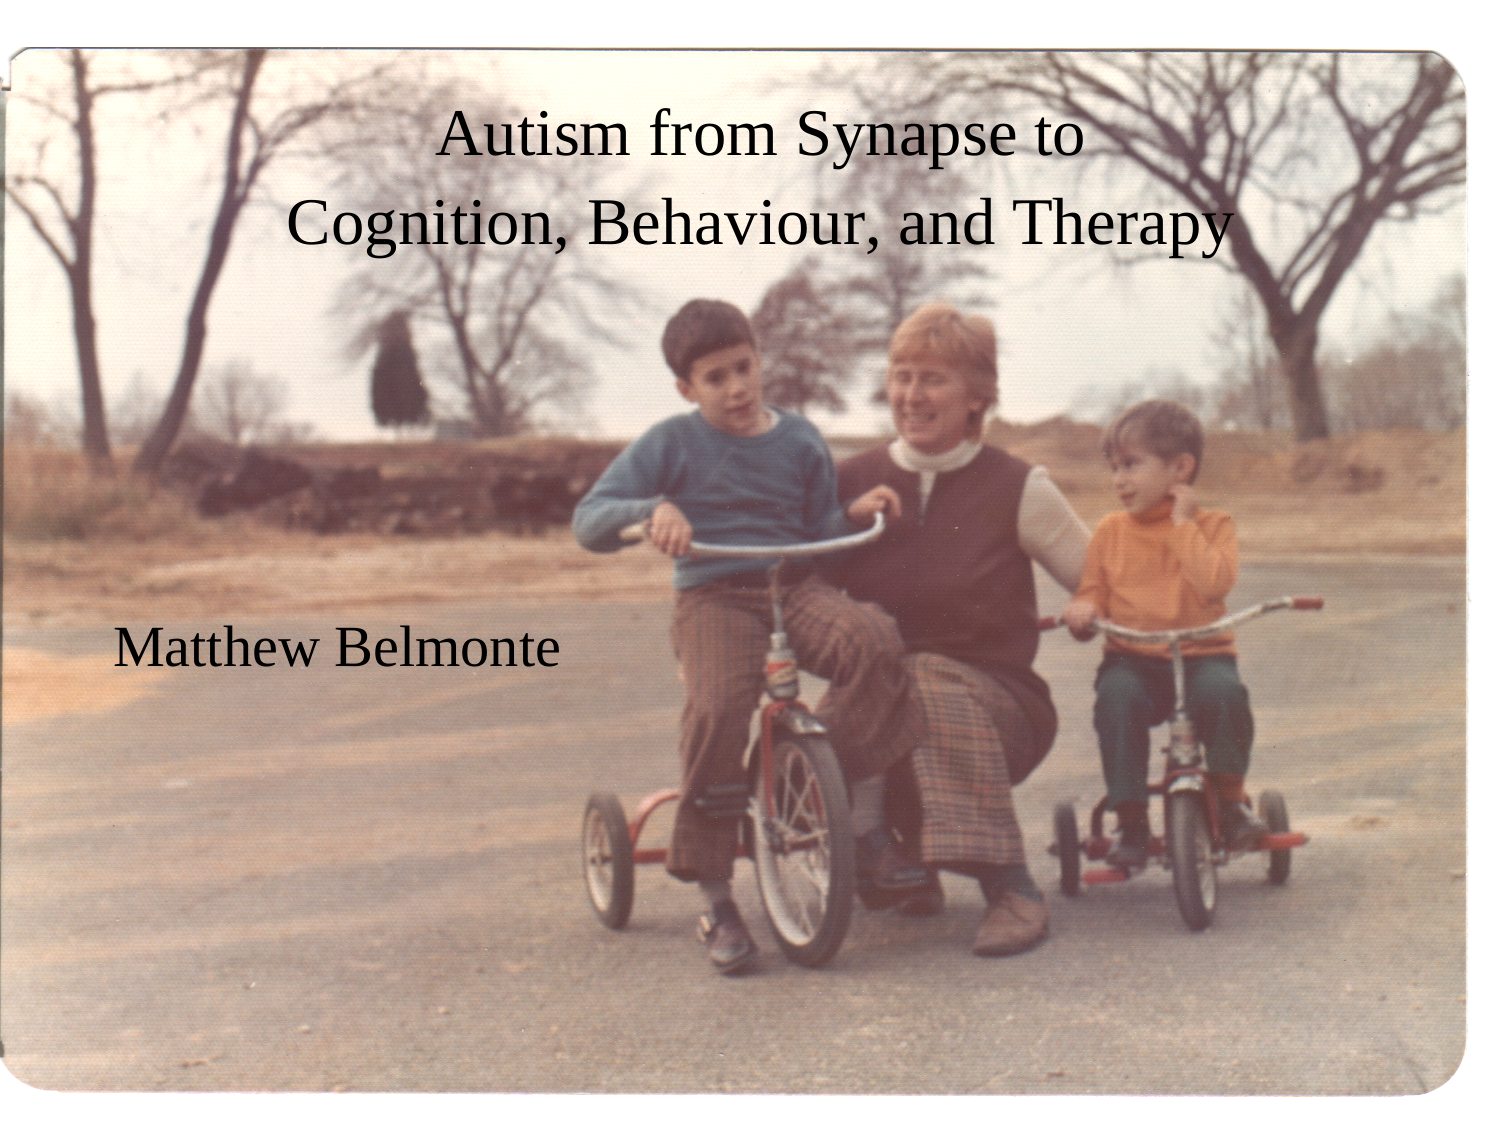

# Autism from Synapse to Cognition, Behaviour, and Therapy
Matthew Belmonte